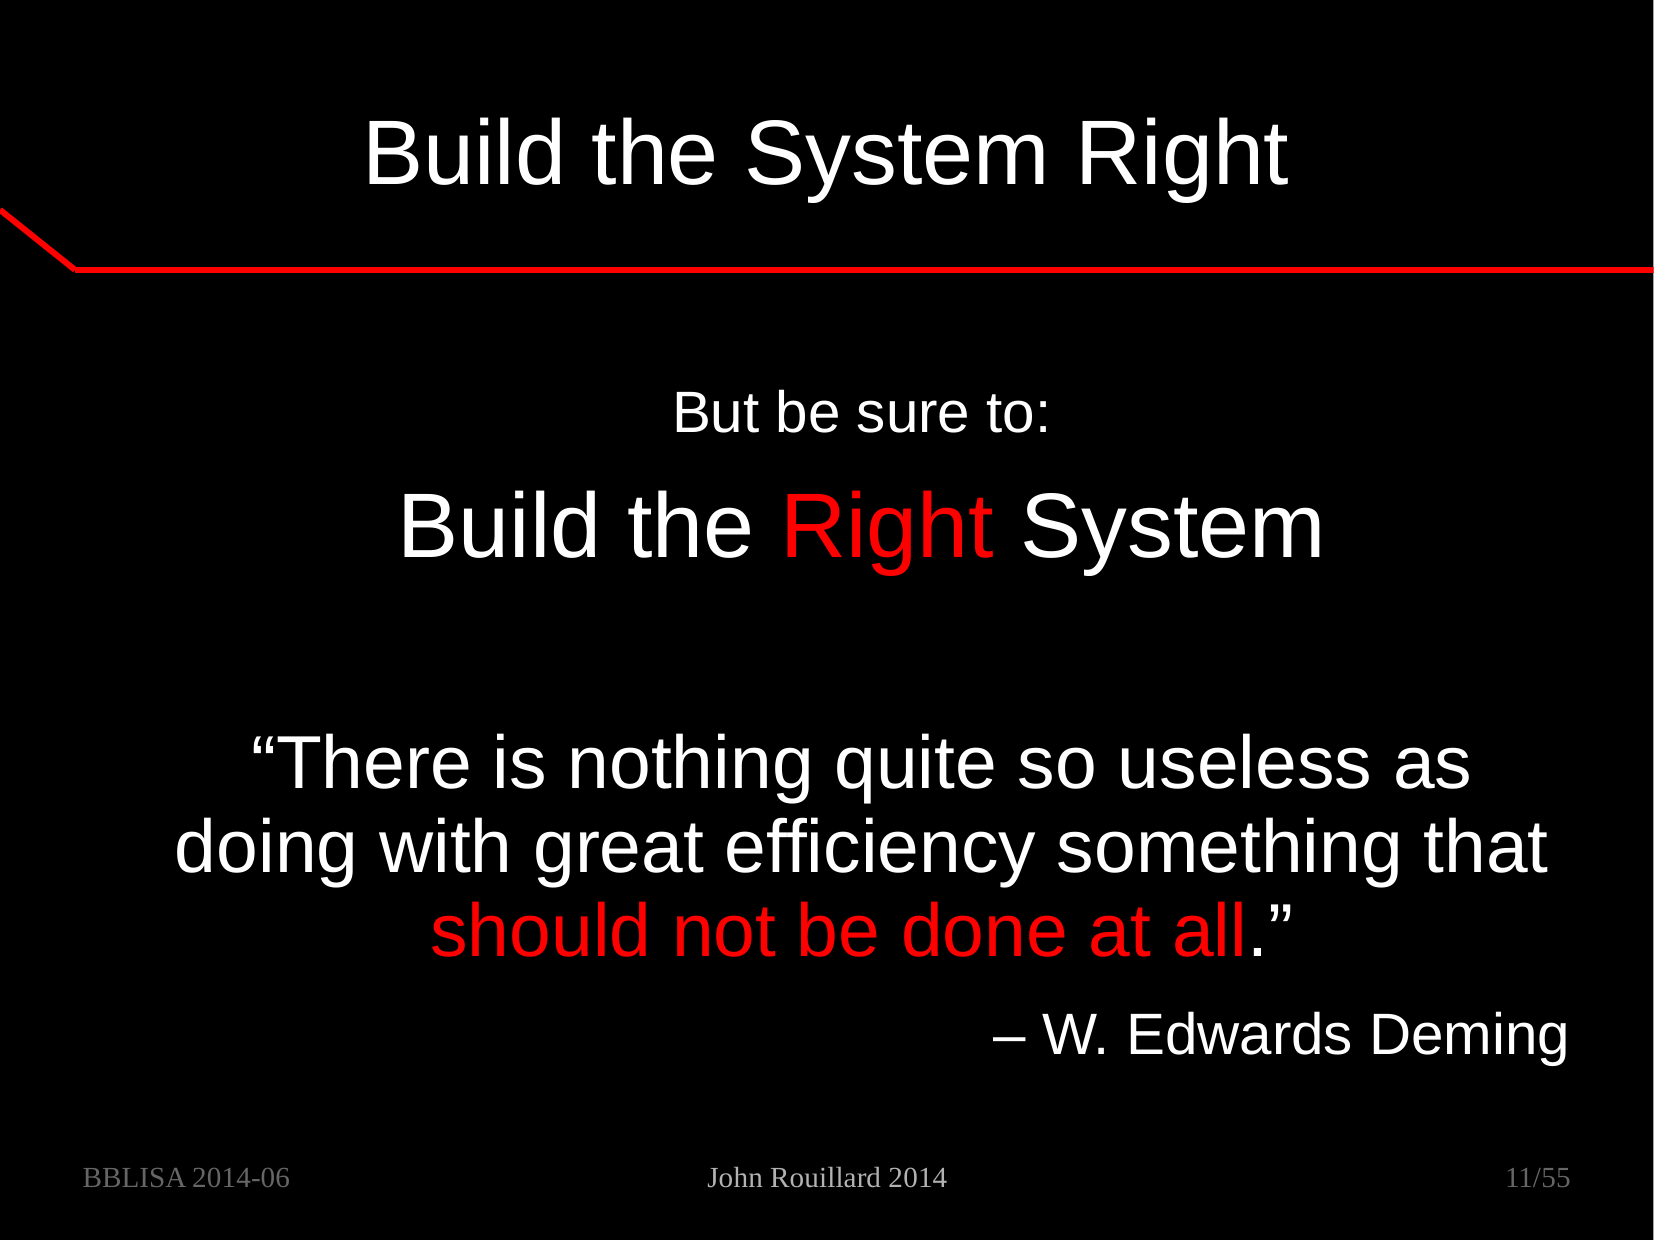

# Build the System Right
But be sure to:
Build the Right System
“There is nothing quite so useless as doing with great efficiency something that should not be done at all.”
– W. Edwards Deming
BBLISA 2014-06
John Rouillard 2014
11